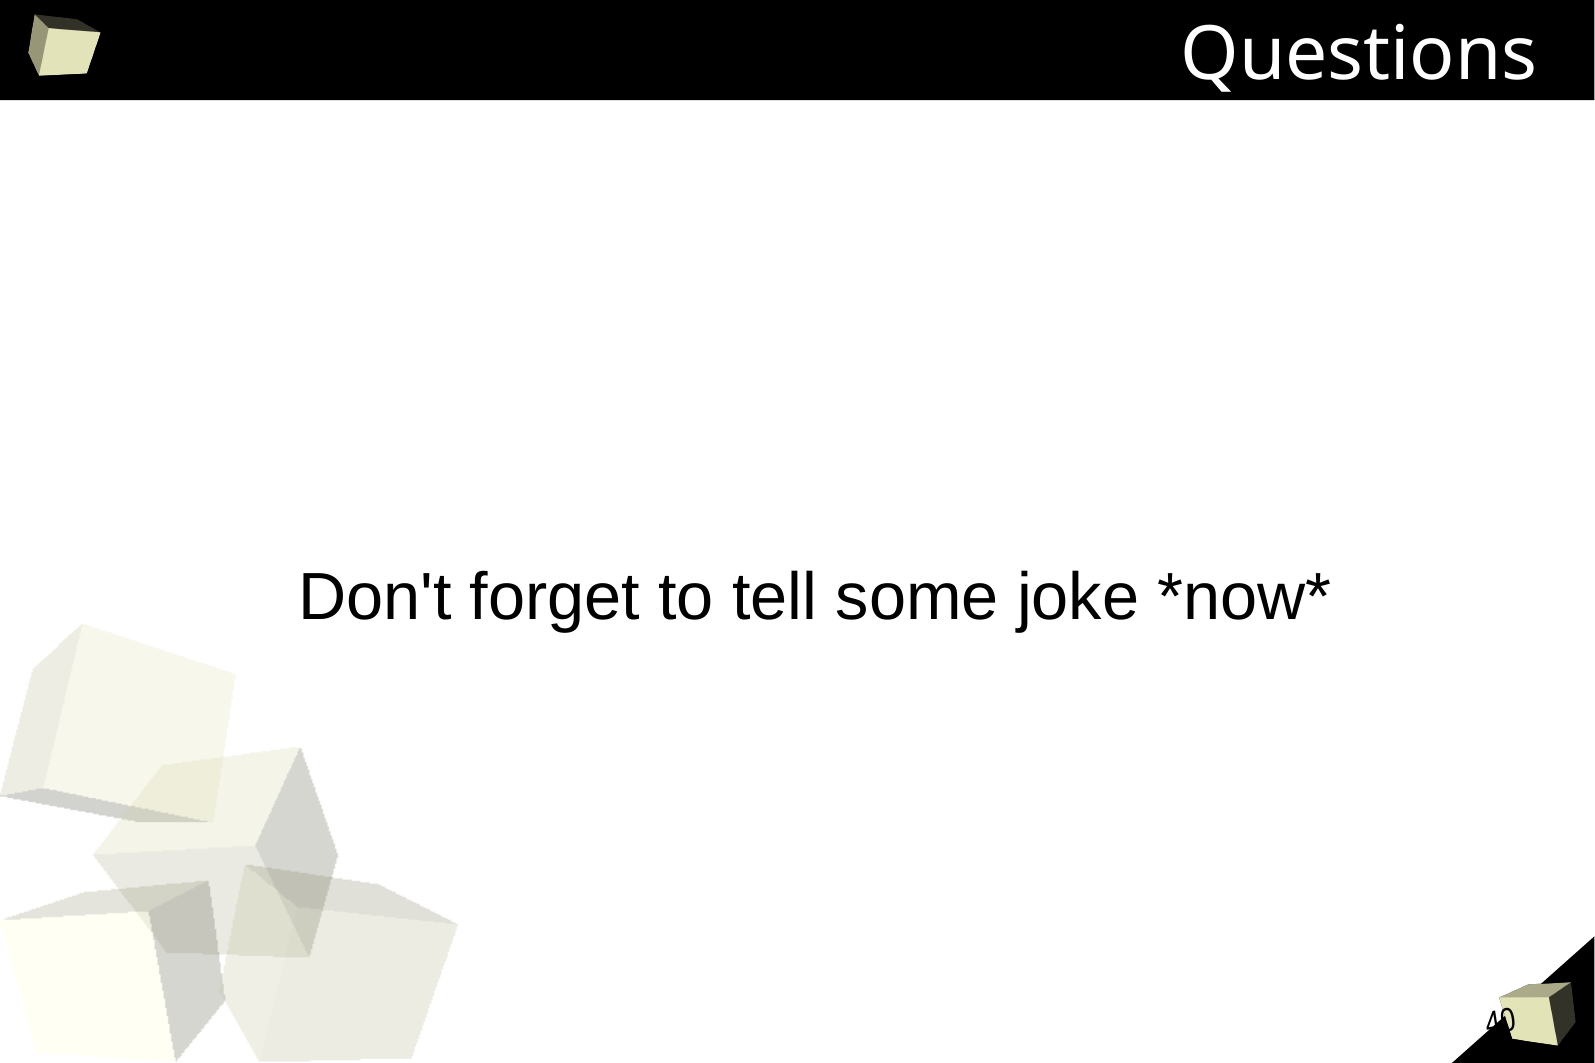

# Questions
Don't forget to tell some joke *now*